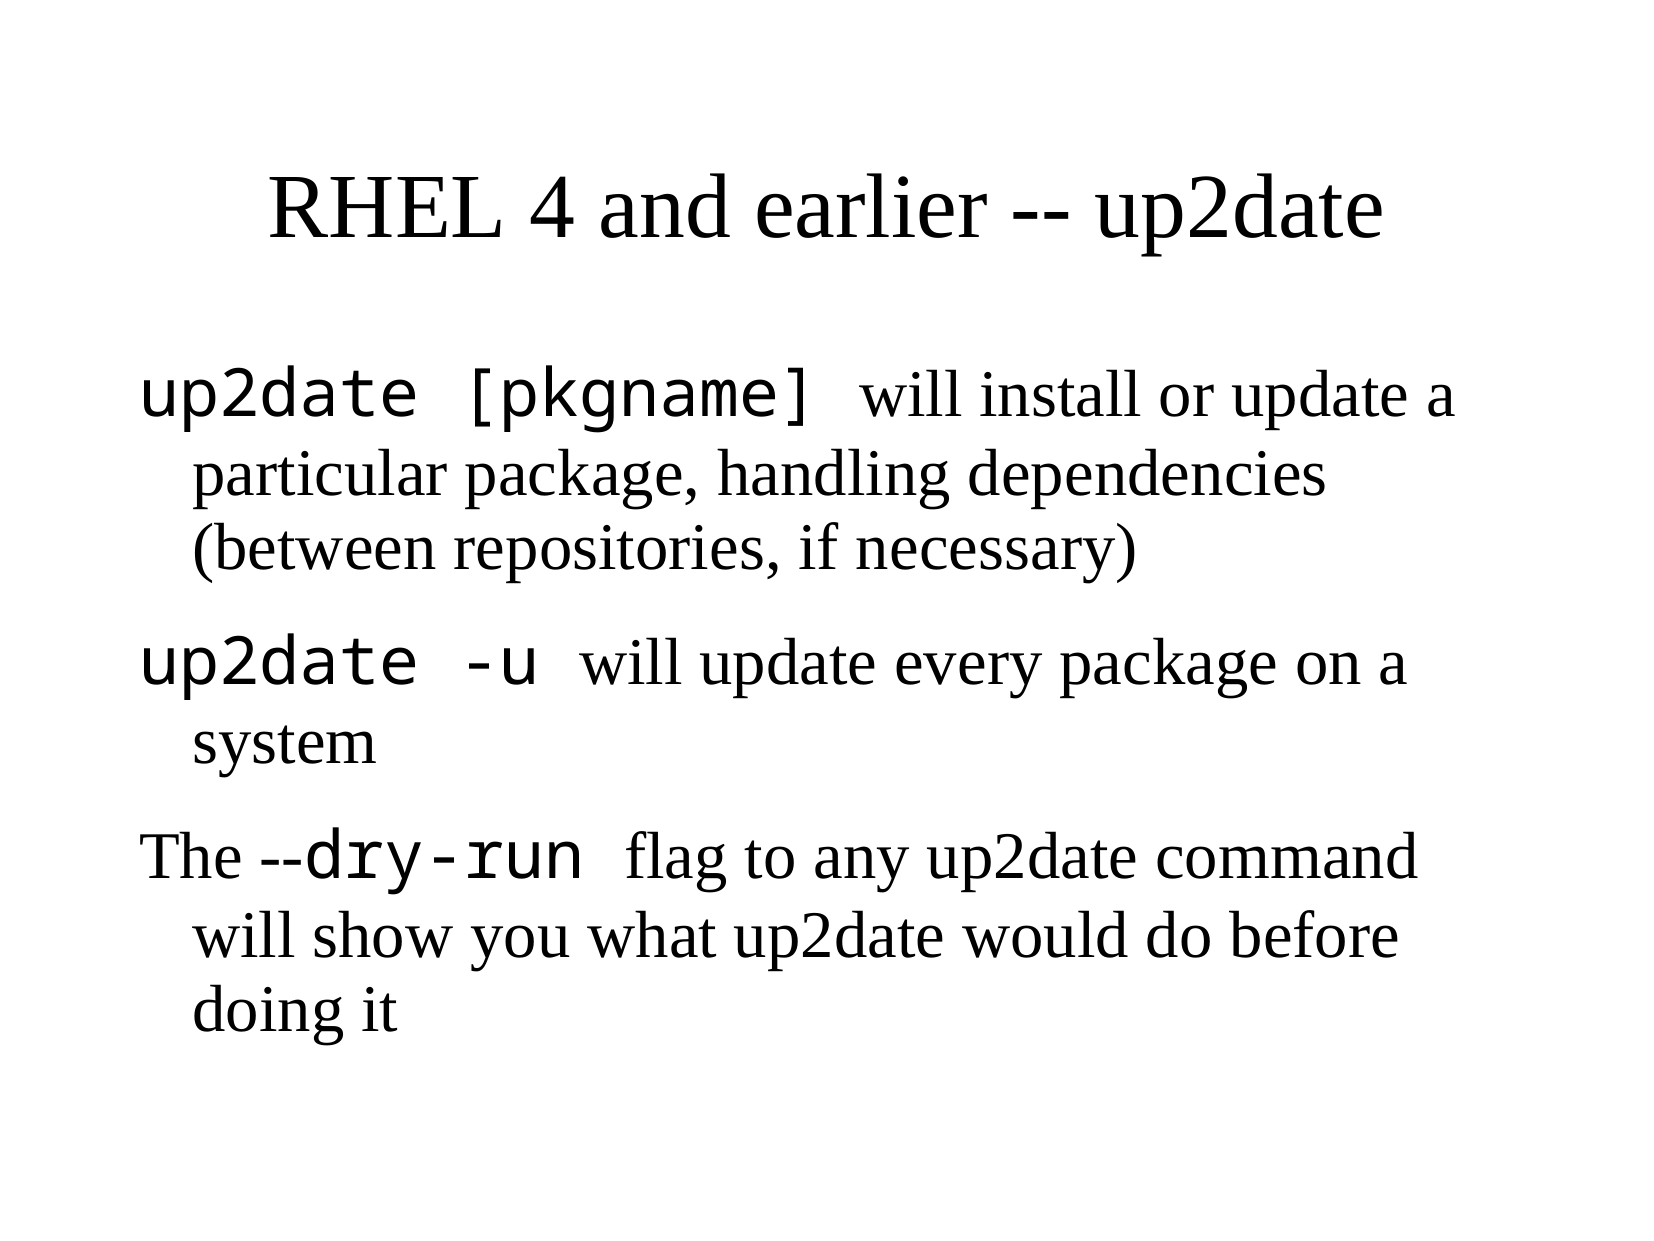

# RHEL 4 and earlier -- up2date
up2date [pkgname] will install or update a particular package, handling dependencies (between repositories, if necessary)
up2date -u will update every package on a system
The --dry-run flag to any up2date command will show you what up2date would do before doing it